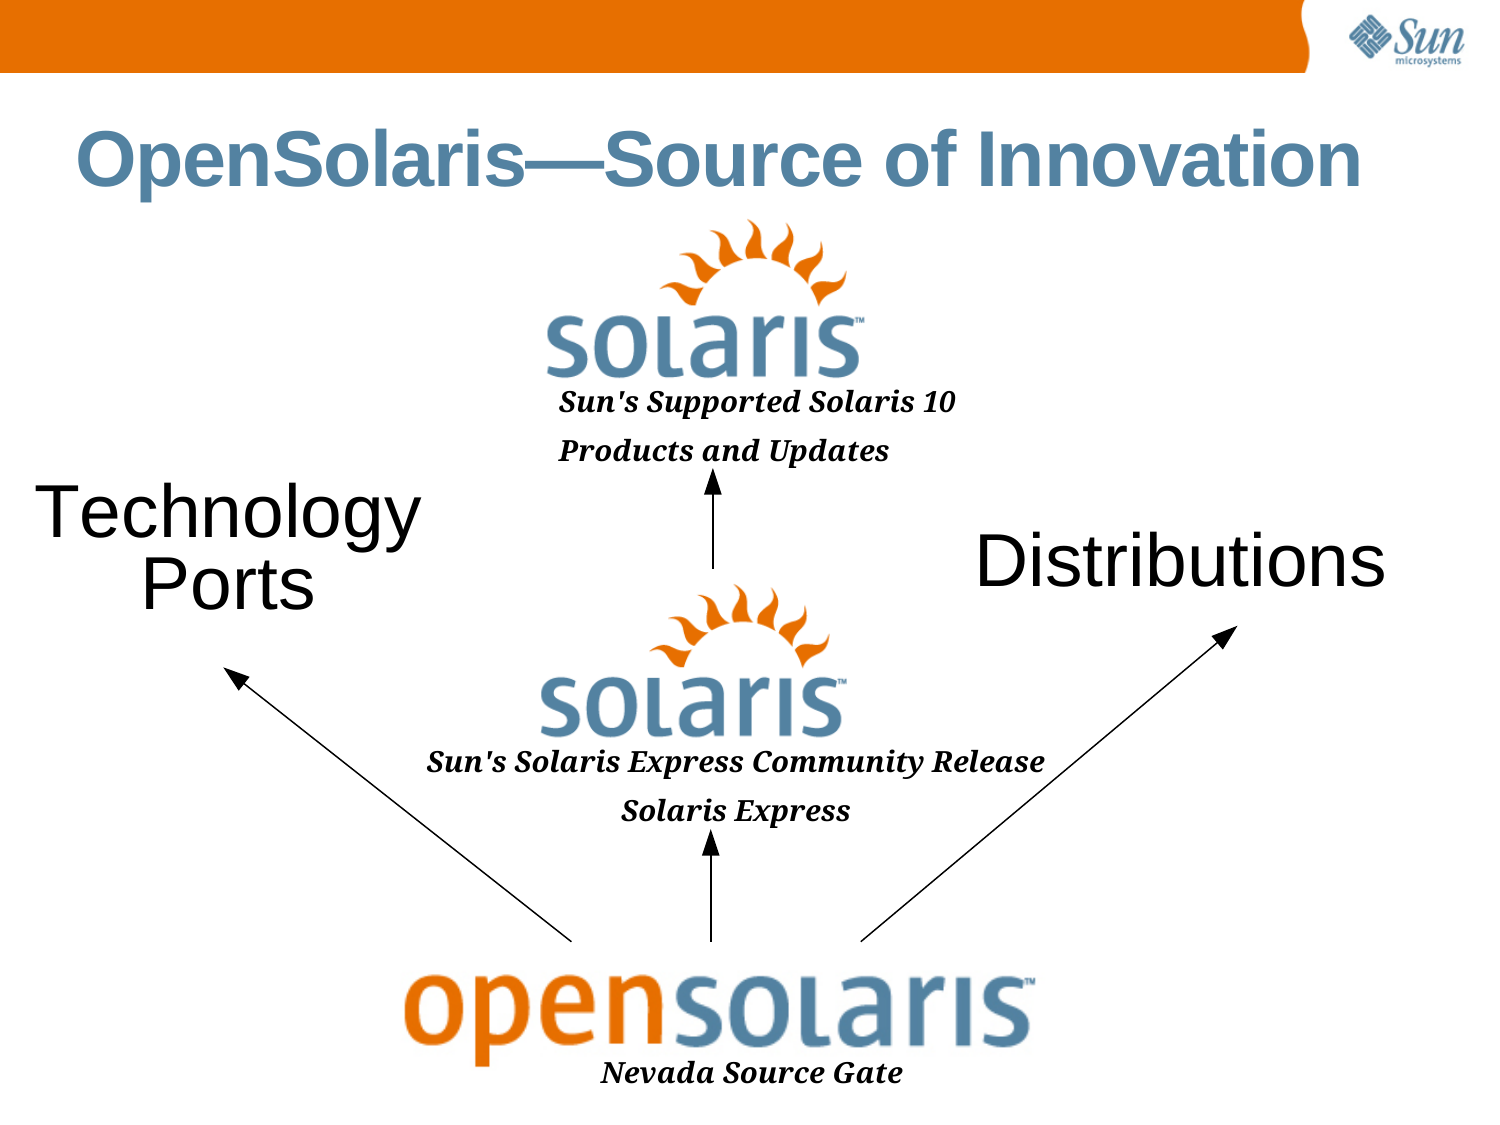

# OpenSolaris—Source of Innovation
Sun's Supported Solaris 10
Products and Updates
Technology Ports
Distributions
Sun's Solaris Express Community Release
Solaris Express
Nevada Source Gate